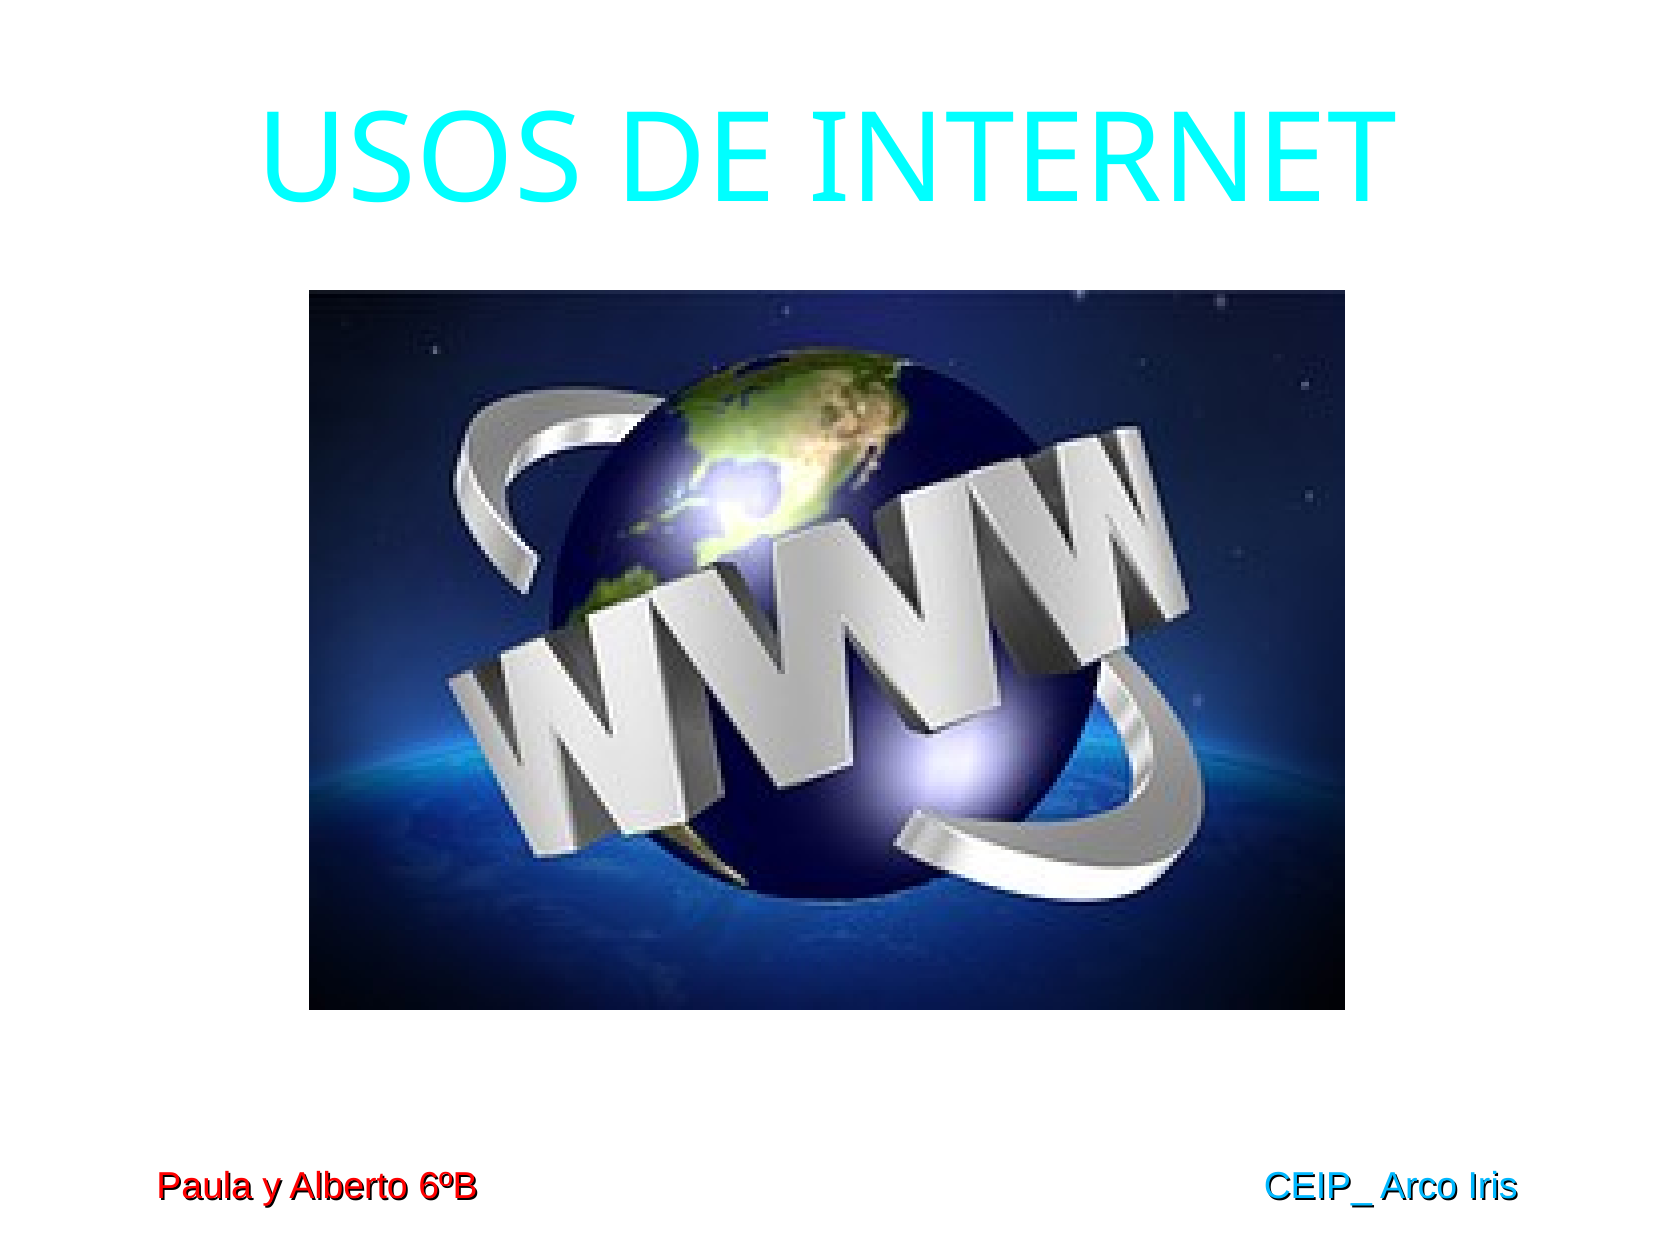

# USOS DE INTERNET
Paula y Alberto 6ºB 	CEIP_ Arco Iris